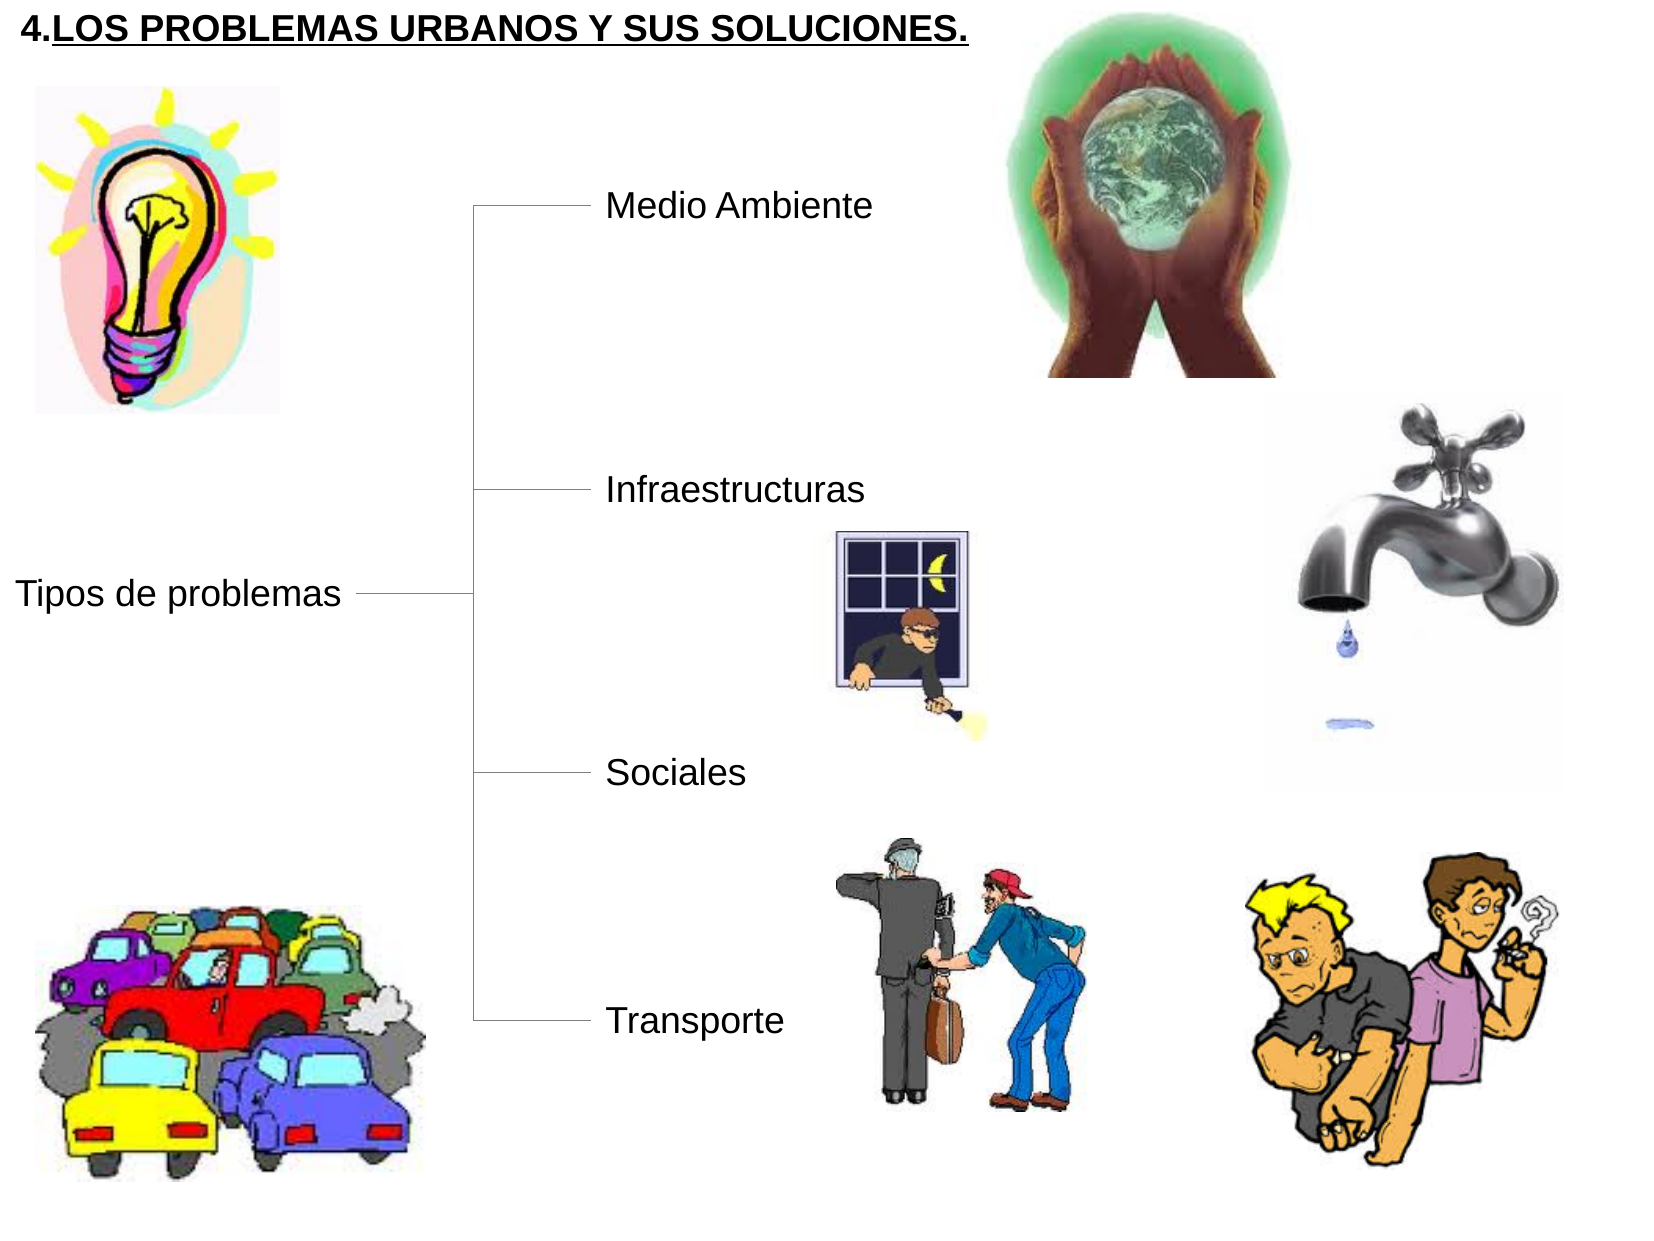

4.LOS PROBLEMAS URBANOS Y SUS SOLUCIONES.
Medio Ambiente
Infraestructuras
Tipos de problemas
Sociales
Transporte